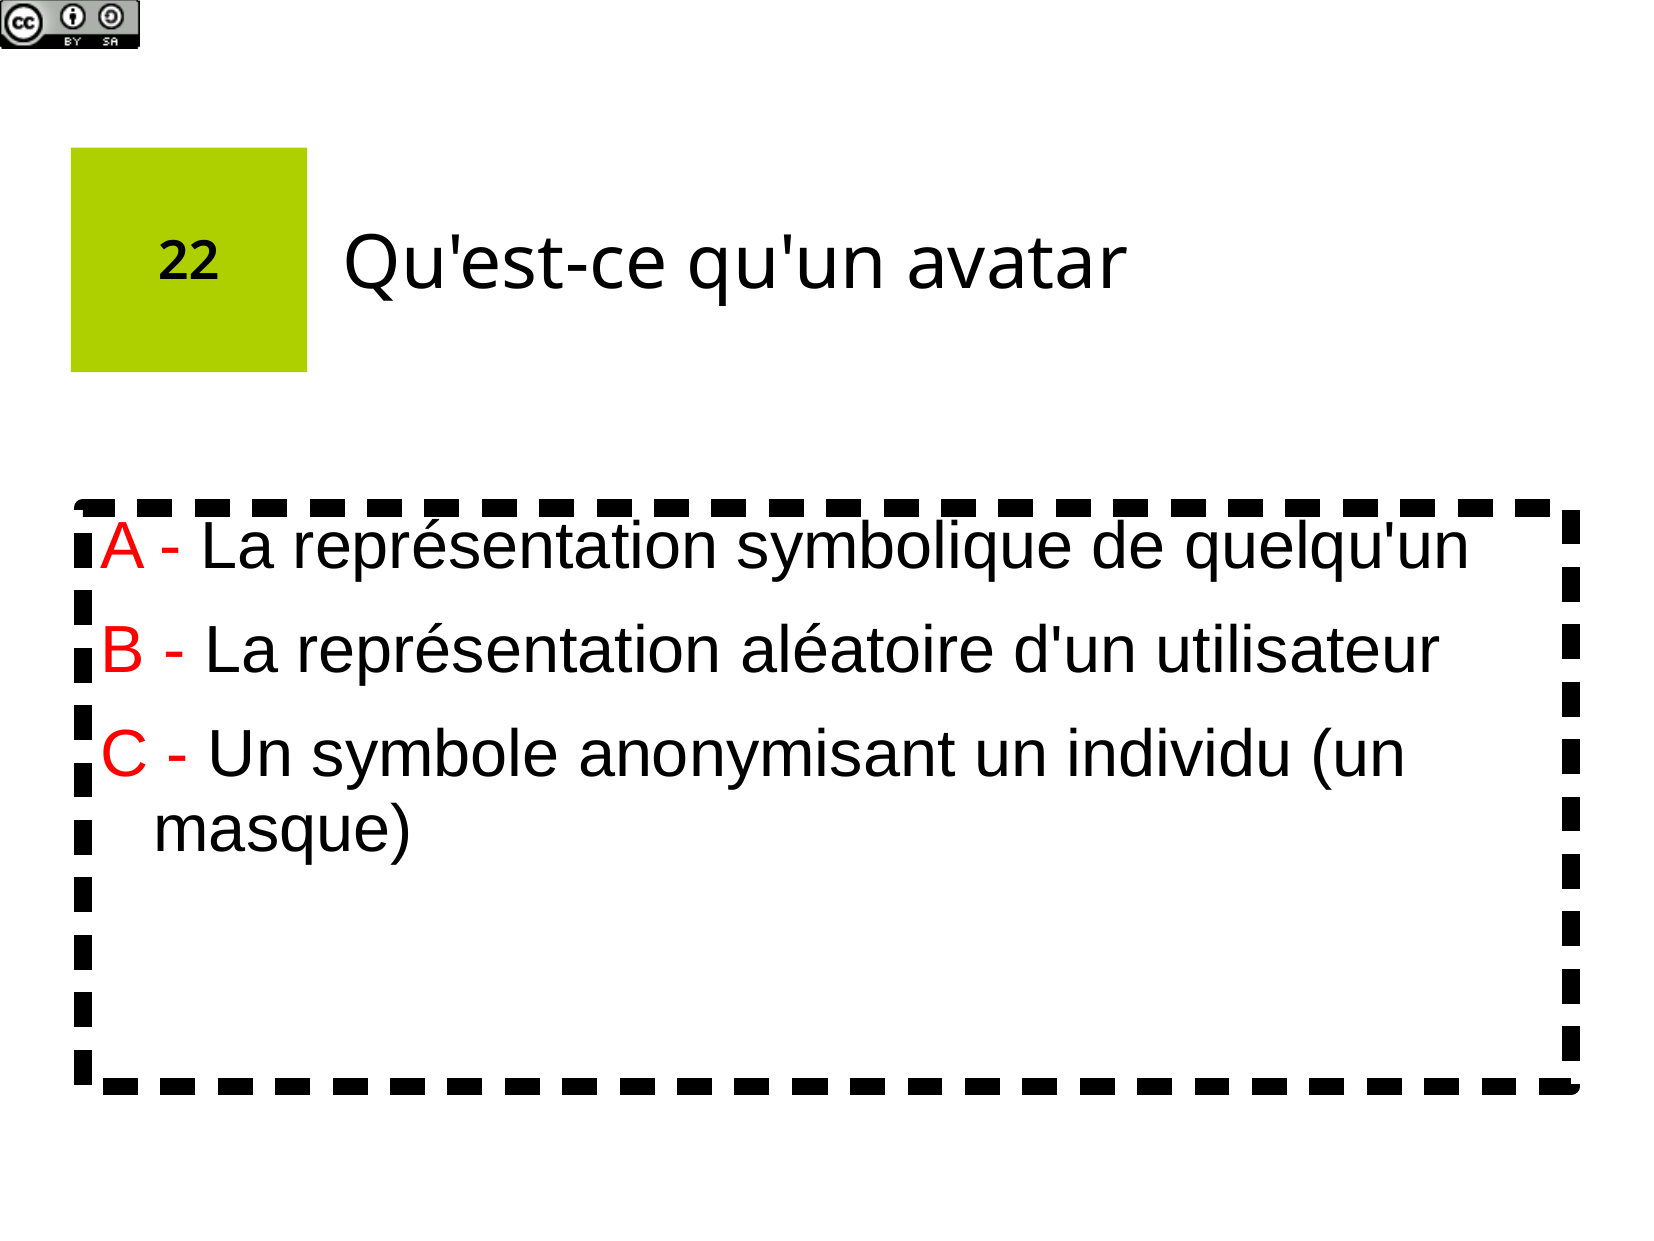

# Qu'est-ce qu'un avatar
22
La représentation symbolique de quelqu'un
La représentation aléatoire d'un utilisateur
Un symbole anonymisant un individu (un masque)